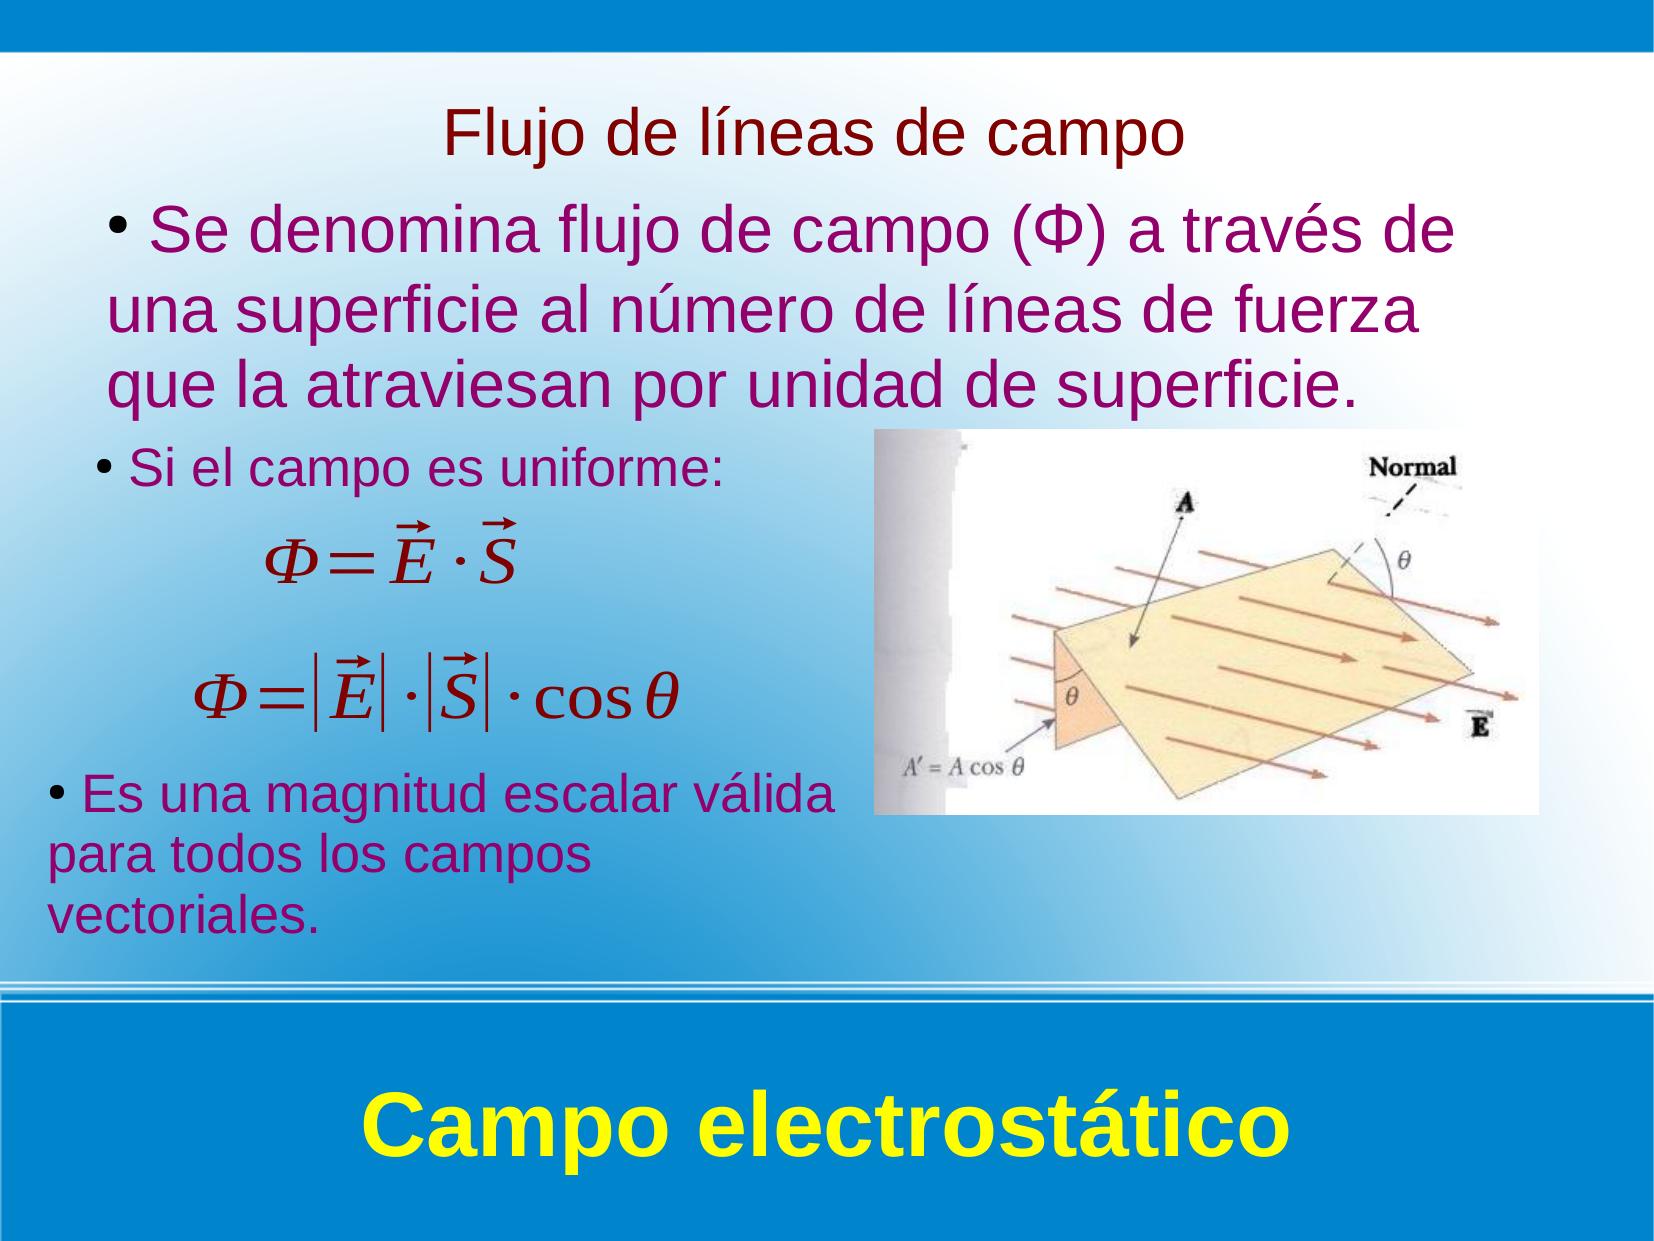

Flujo de líneas de campo
 Se denomina flujo de campo (Φ) a través de una superficie al número de líneas de fuerza que la atraviesan por unidad de superficie.
 Si el campo es uniforme:
 Es una magnitud escalar válida para todos los campos vectoriales.
# Campo electrostático